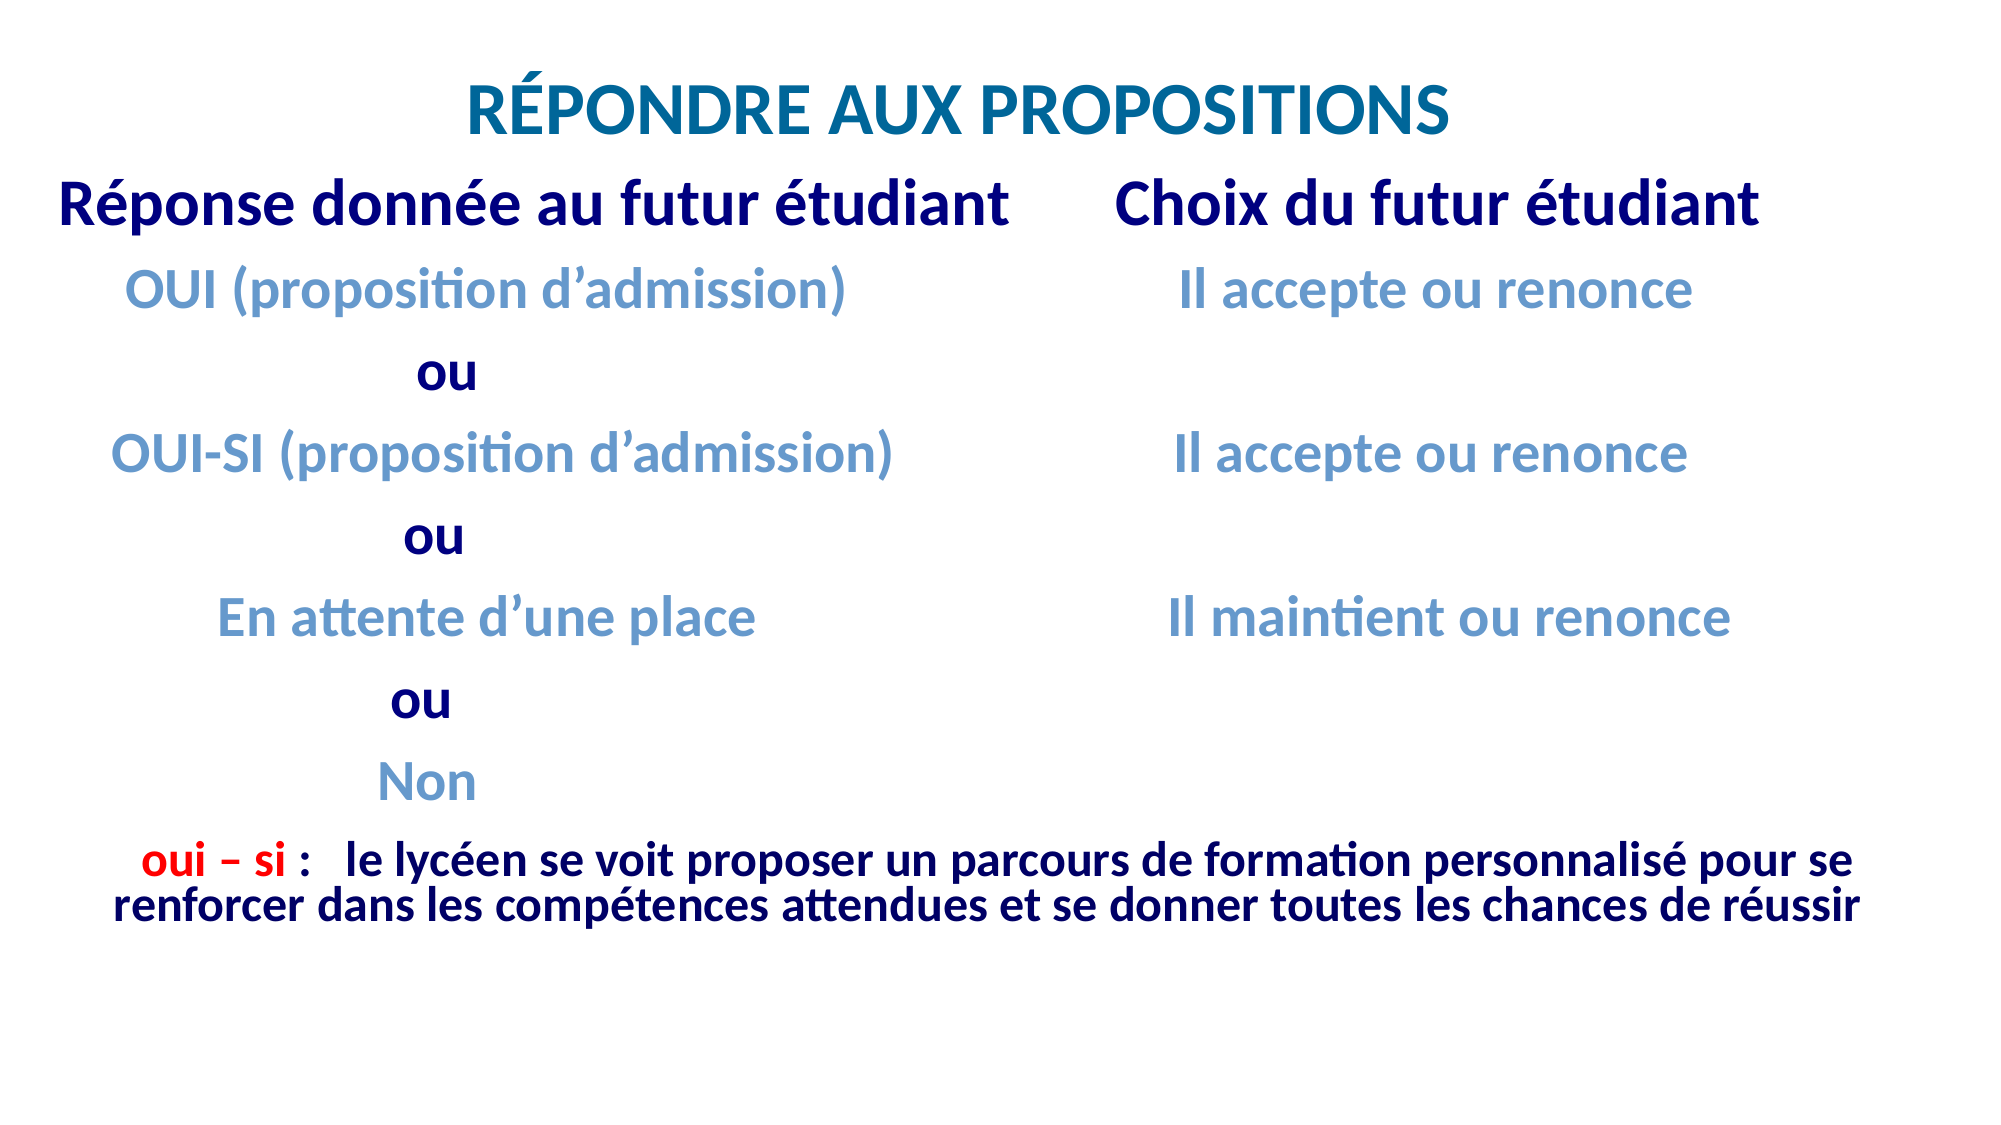

# RÉPONDRE AUX PROPOSITIONS
Réponse donnée au futur étudiant Choix du futur étudiant
 OUI (proposition d’admission) Il accepte ou renonce
 ou
 OUI-SI (proposition d’admission) Il accepte ou renonce
 ou
 En attente d’une place Il maintient ou renonce
 ou
 Non
oui – si : le lycéen se voit proposer un parcours de formation personnalisé pour se renforcer dans les compétences attendues et se donner toutes les chances de réussir